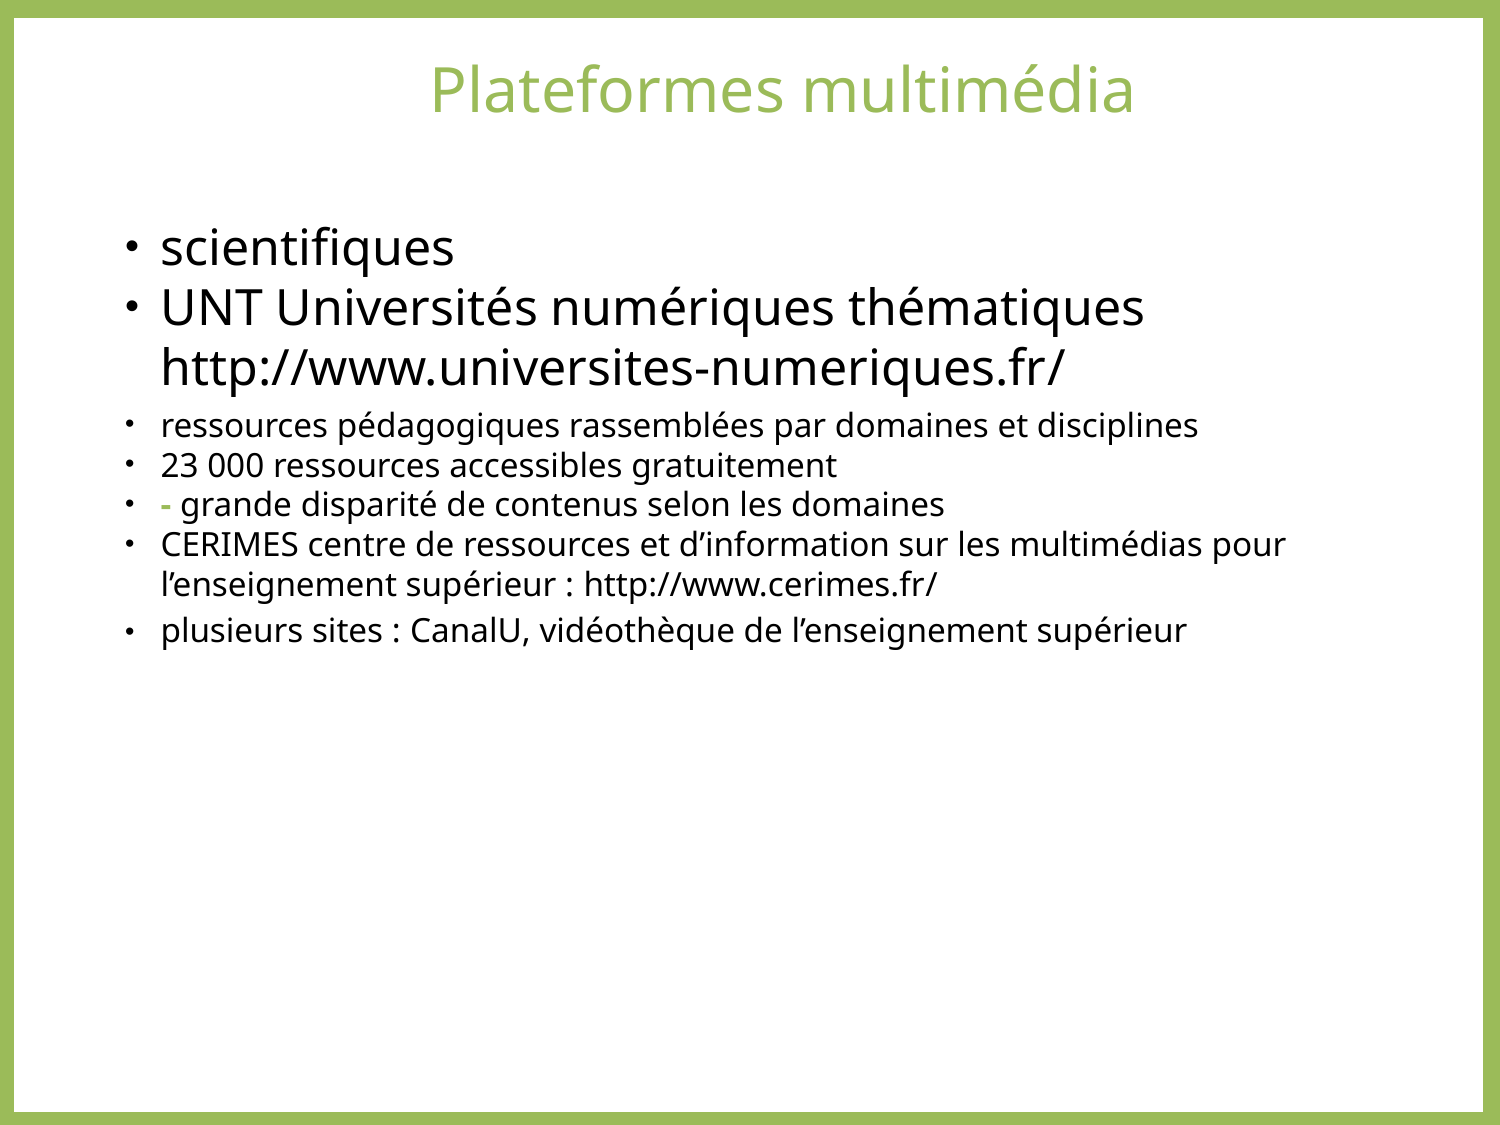

Plateformes multimédia
scientifiques
UNT Universités numériques thématiques http://www.universites-numeriques.fr/
ressources pédagogiques rassemblées par domaines et disciplines
23 000 ressources accessibles gratuitement
- grande disparité de contenus selon les domaines
CERIMES centre de ressources et d’information sur les multimédias pour l’enseignement supérieur : http://www.cerimes.fr/
plusieurs sites : CanalU, vidéothèque de l’enseignement supérieur